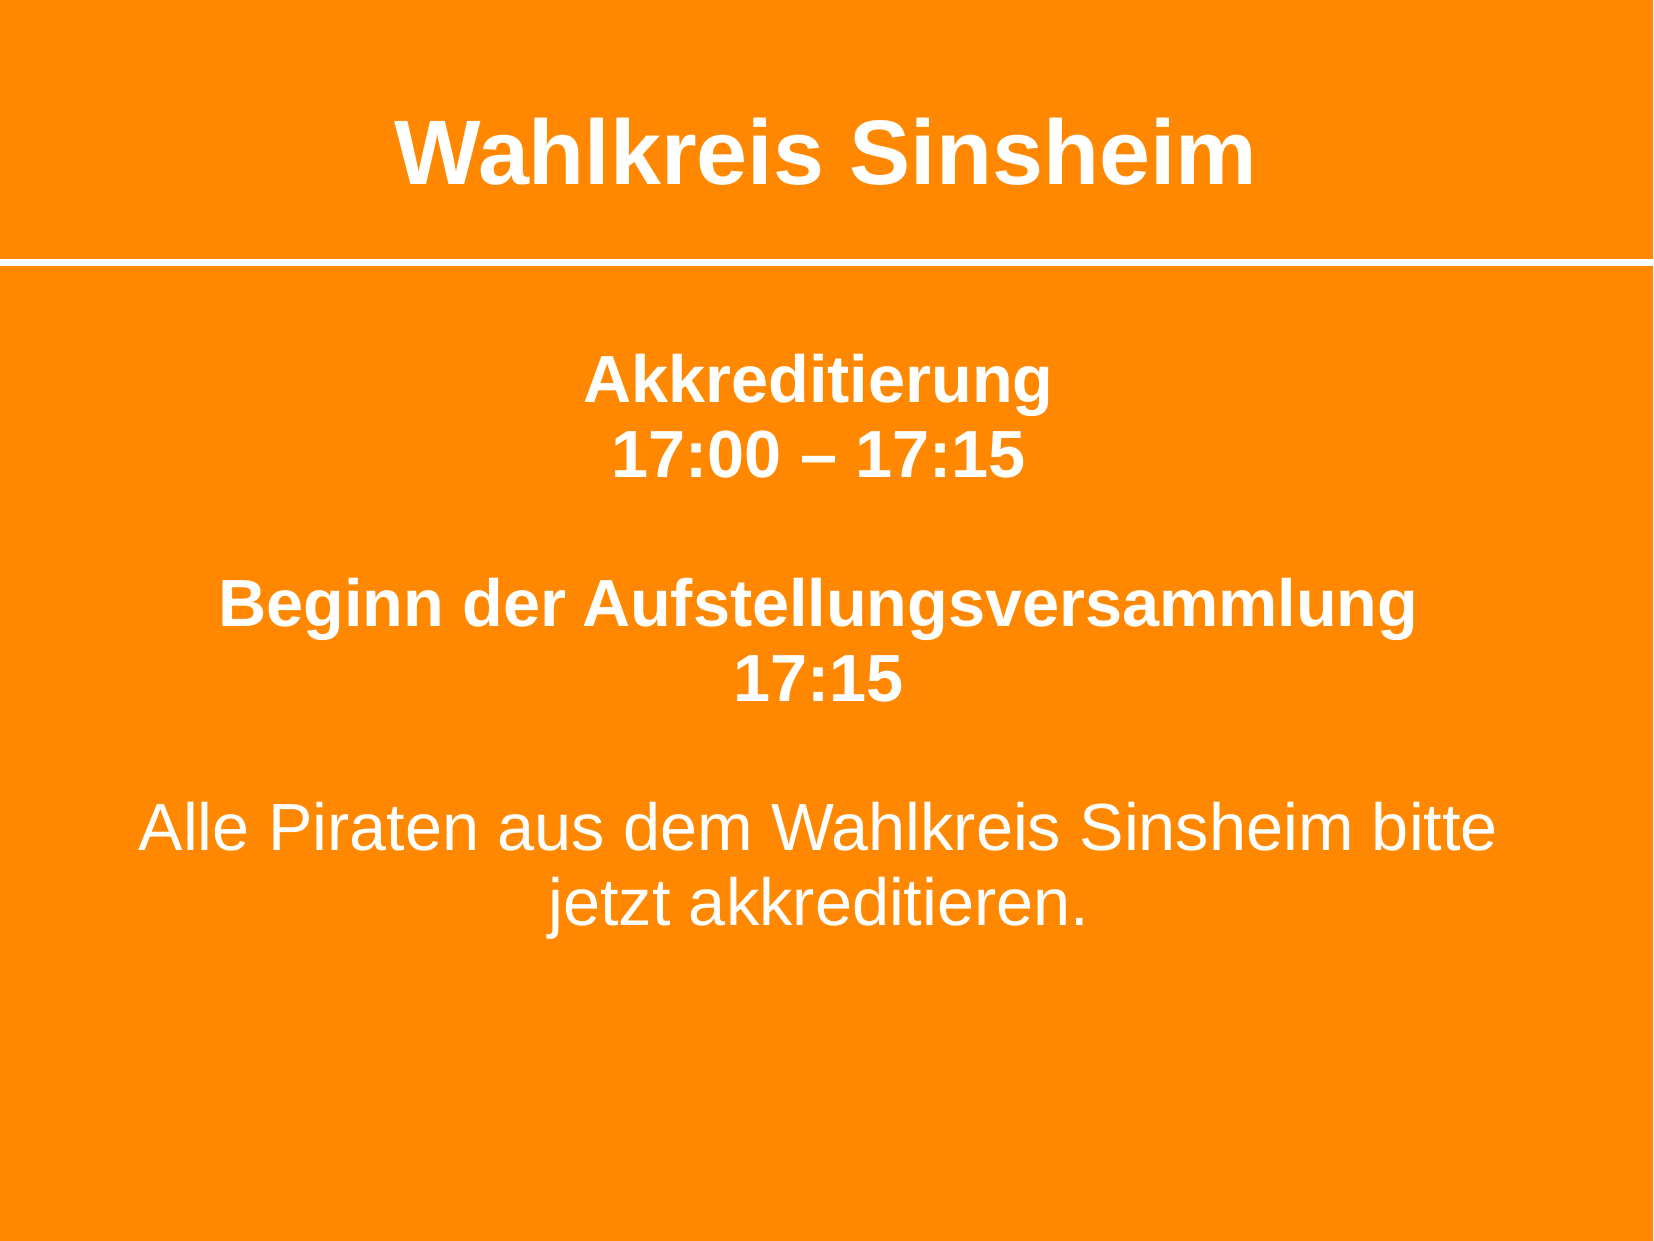

# Wahlkreis Sinsheim
Akkreditierung
17:00 – 17:15
Beginn der Aufstellungsversammlung
17:15
Alle Piraten aus dem Wahlkreis Sinsheim bitte jetzt akkreditieren.